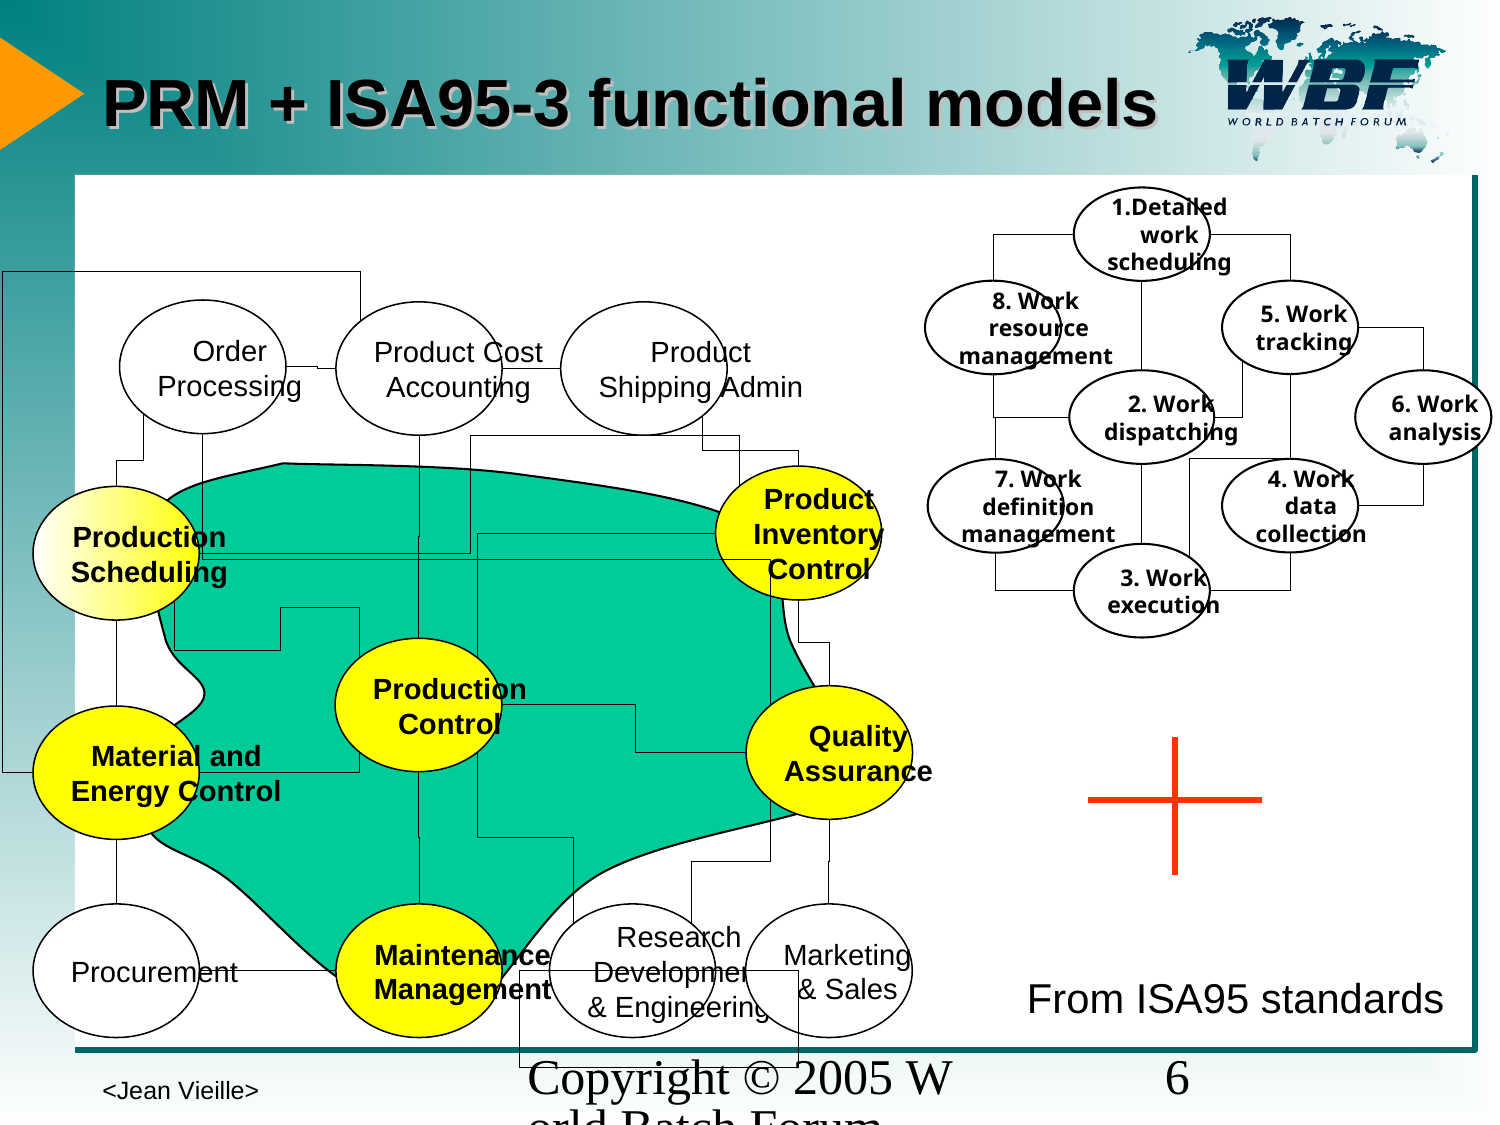

# PRM + ISA95-3 functional models
1.Detailed
work
scheduling
8. Work
 resource
management
5. Work
tracking
2. Work
dispatching
6. Work
analysis
4. Work
data
collection
7. Work
definition
management
3. Work
execution
Order
Processing
Product Cost
Accounting
Product
Shipping Admin
Product
Inventory
Control
Production
Scheduling
Production
Control
Quality
Assurance
Material and
Energy Control
Procurement
Maintenance
Management
Research
Development
& Engineering
Marketing
& Sales
From ISA95 standards
Copyright © 2005 World Batch Forum
6